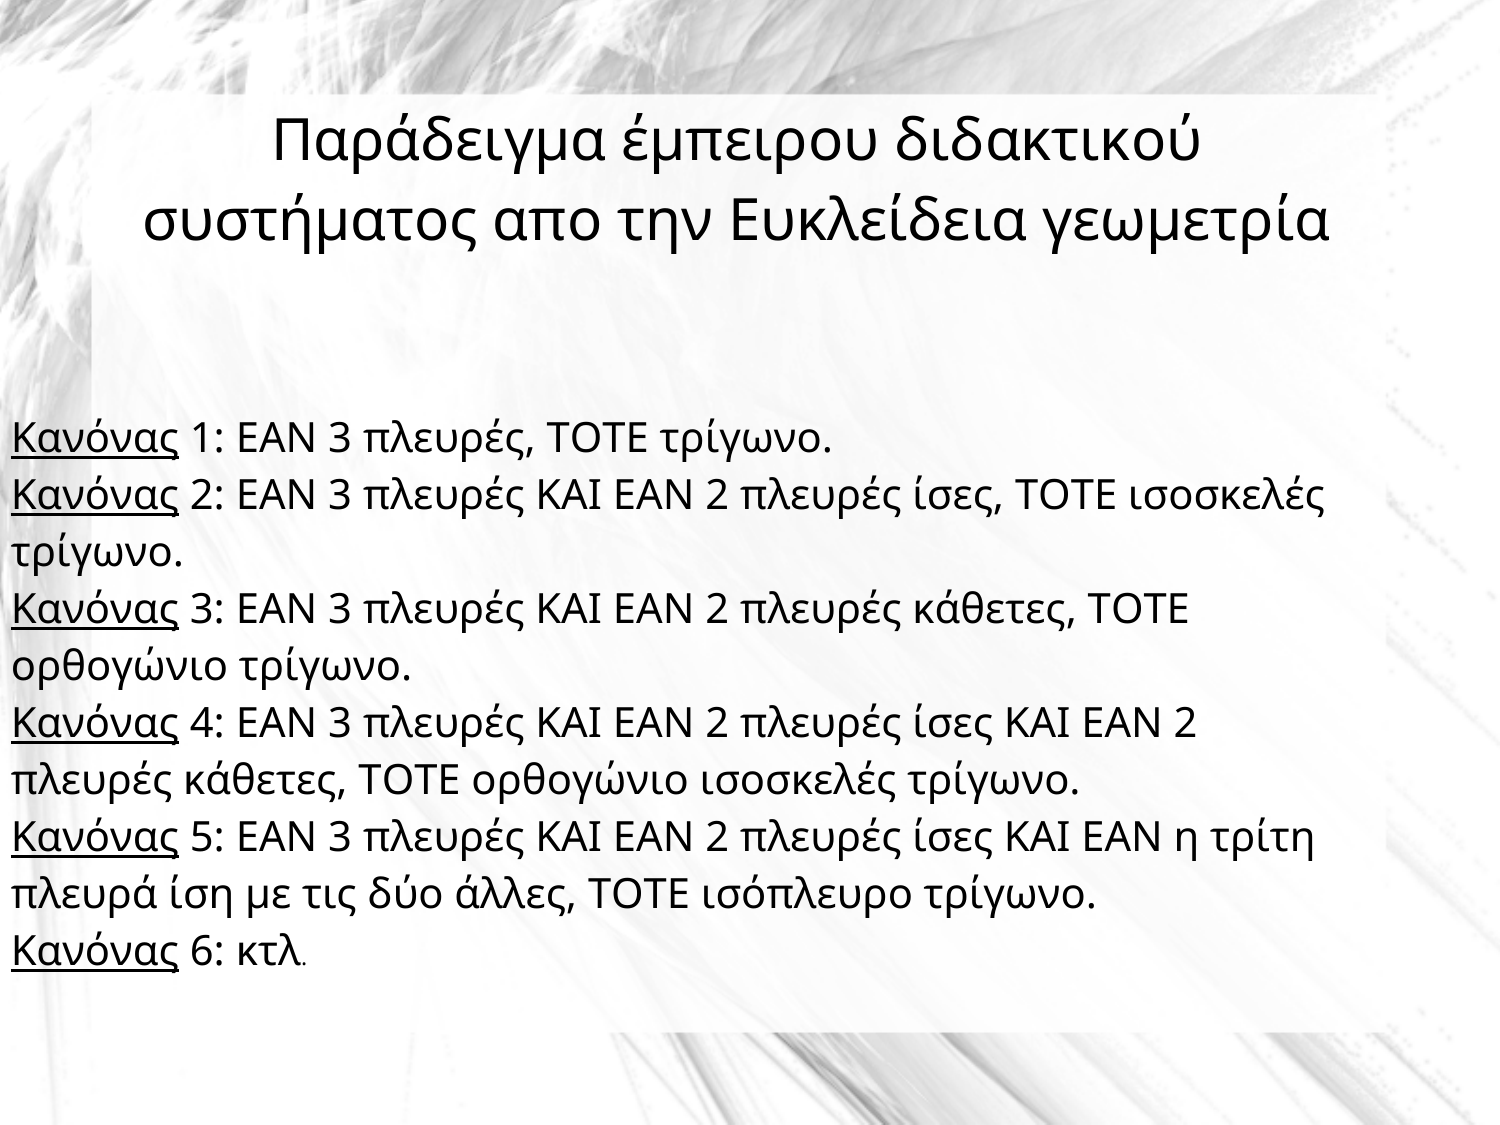

# Παράδειγμα έμπειρου διδακτικού συστήματος απο την Ευκλείδεια γεωμετρία
Κανόνας 1: ΕΑΝ 3 πλευρές, ΤΟΤΕ τρίγωνο.
Κανόνας 2: ΕΑΝ 3 πλευρές ΚΑΙ ΕΑΝ 2 πλευρές ίσες, ΤΟΤΕ ισοσκελές τρίγωνο.
Κανόνας 3: ΕΑΝ 3 πλευρές ΚΑΙ ΕΑΝ 2 πλευρές κάθετες, ΤΟΤΕ ορθογώνιο τρίγωνο.
Κανόνας 4: ΕΑΝ 3 πλευρές ΚΑΙ ΕΑΝ 2 πλευρές ίσες ΚΑΙ ΕΑΝ 2 πλευρές κάθετες, ΤΟΤΕ ορθογώνιο ισοσκελές τρίγωνο.
Κανόνας 5: ΕΑΝ 3 πλευρές ΚΑΙ ΕΑΝ 2 πλευρές ίσες ΚΑΙ ΕΑΝ η τρίτη πλευρά ίση με τις δύο άλλες, ΤΟΤΕ ισόπλευρο τρίγωνο.
Κανόνας 6: κτλ.